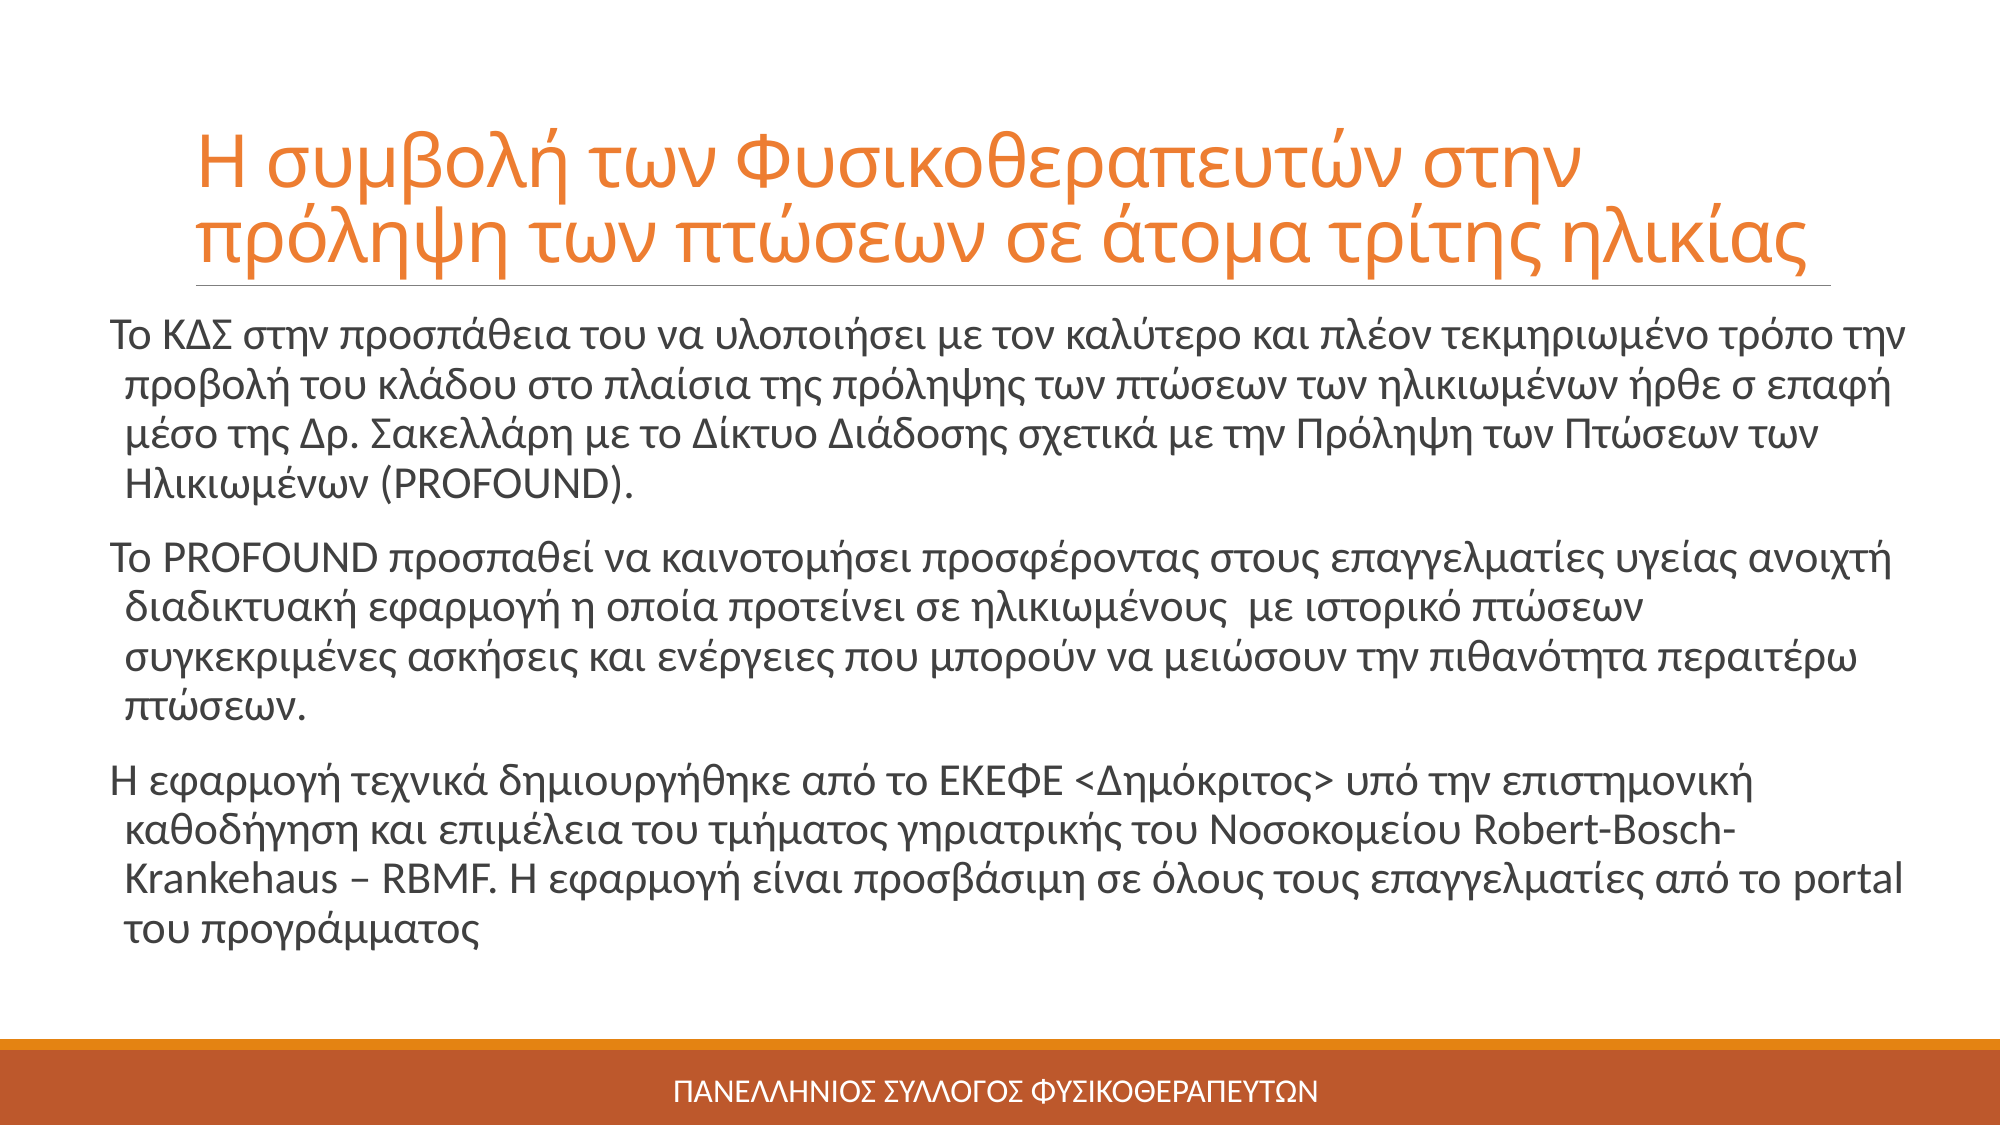

# Η συμβολή των Φυσικοθεραπευτών στην πρόληψη των πτώσεων σε άτομα τρίτης ηλικίας
Το ΚΔΣ στην προσπάθεια του να υλοποιήσει με τον καλύτερο και πλέον τεκμηριωμένο τρόπο την προβολή του κλάδου στο πλαίσια της πρόληψης των πτώσεων των ηλικιωμένων ήρθε σ επαφή μέσο της Δρ. Σακελλάρη με το Δίκτυο Διάδοσης σχετικά με την Πρόληψη των Πτώσεων των Ηλικιωμένων (PROFOUND).
Το PROFOUND προσπαθεί να καινοτομήσει προσφέροντας στους επαγγελματίες υγείας ανοιχτή διαδικτυακή εφαρμογή η οποία προτείνει σε ηλικιωμένους με ιστορικό πτώσεων συγκεκριμένες ασκήσεις και ενέργειες που μπορούν να μειώσουν την πιθανότητα περαιτέρω πτώσεων.
Η εφαρμογή τεχνικά δημιουργήθηκε από το ΕΚΕΦΕ <Δημόκριτος> υπό την επιστημονική καθοδήγηση και επιμέλεια του τμήματος γηριατρικής του Νοσοκομείου Robert-Bosch-Krankehaus – RBMF. Η εφαρμογή είναι προσβάσιμη σε όλους τους επαγγελματίες από το portal του προγράμματος
ΠΑΝΕΛΛΗΝΙΟΣ ΣΥΛΛΟΓΟΣ ΦΥΣΙΚΟΘΕΡΑΠΕΥΤΩΝ